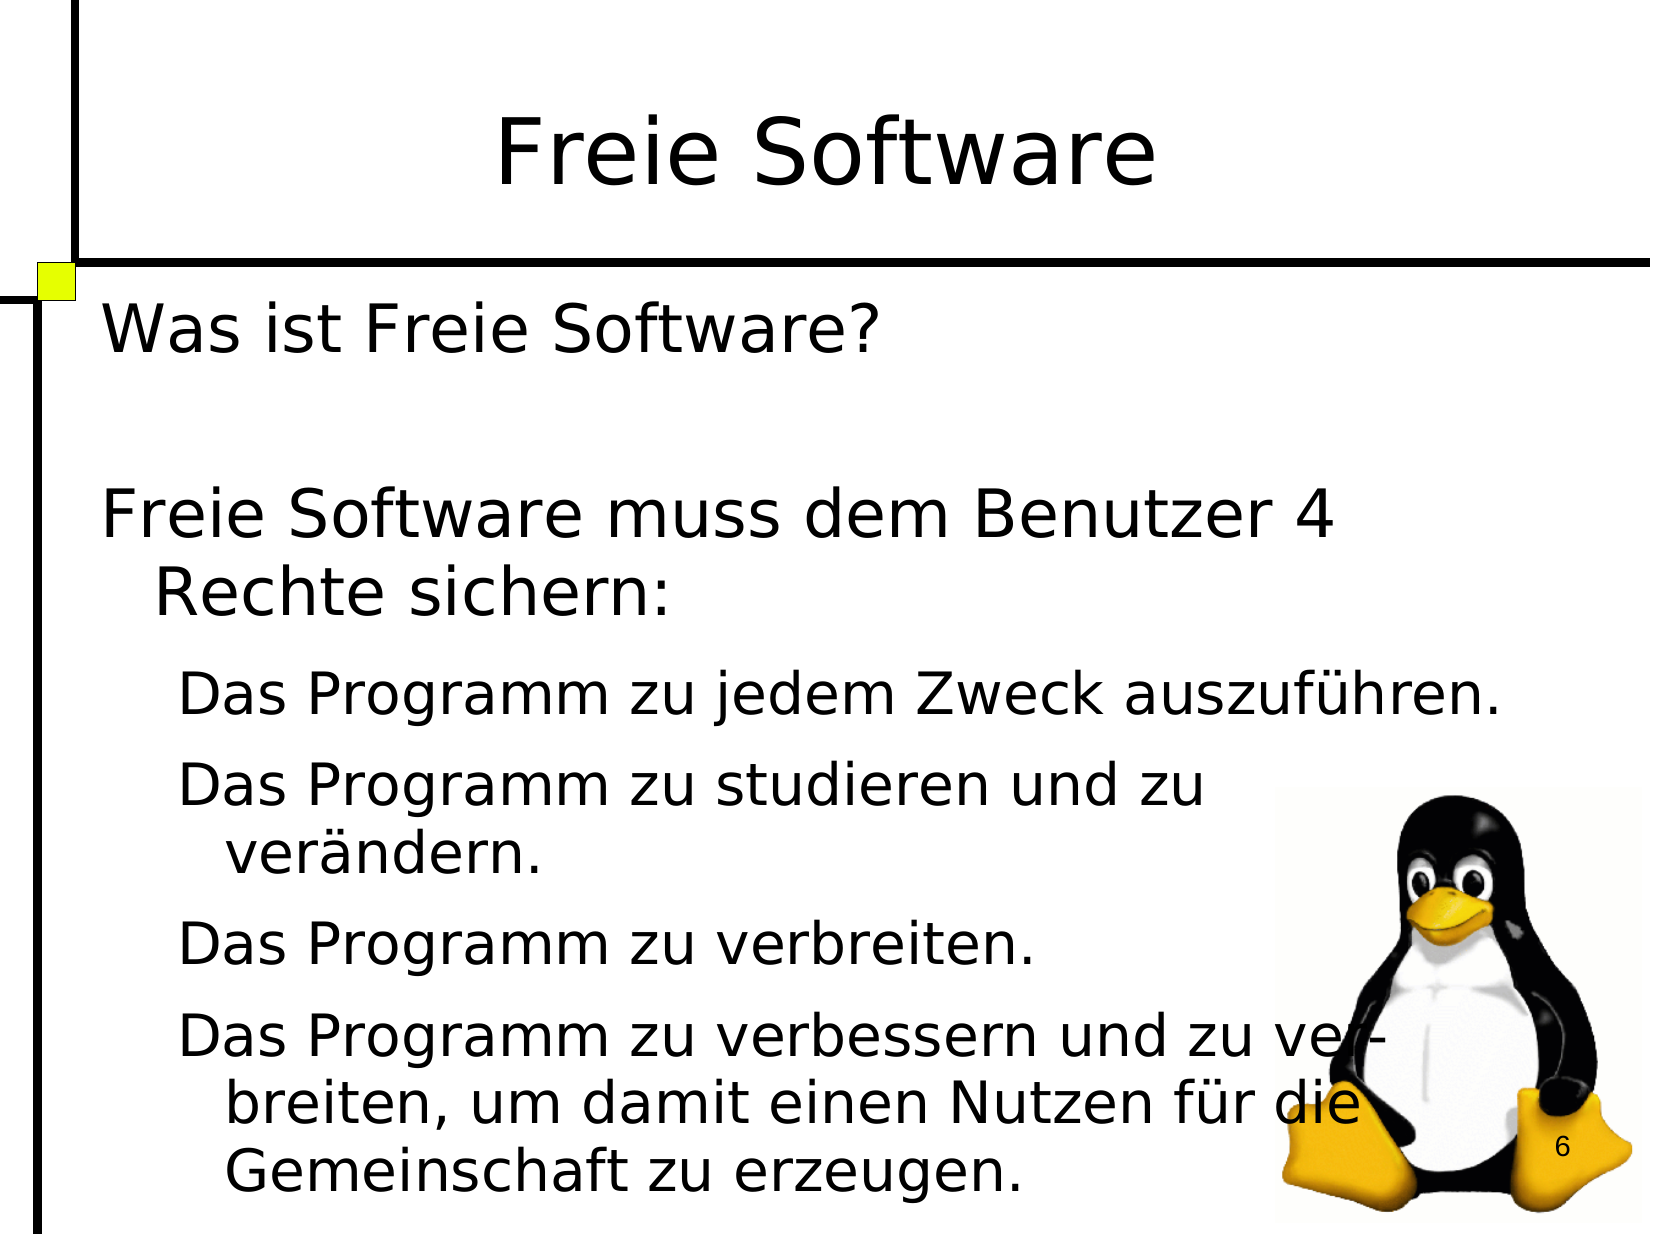

# Freie Software
Was ist Freie Software?
Freie Software muss dem Benutzer 4 Rechte sichern:
Das Programm zu jedem Zweck auszuführen.
Das Programm zu studieren und zu 	verändern.
Das Programm zu verbreiten.
Das Programm zu verbessern und zu ver-breiten, um damit einen Nutzen für die Gemeinschaft zu erzeugen.
6